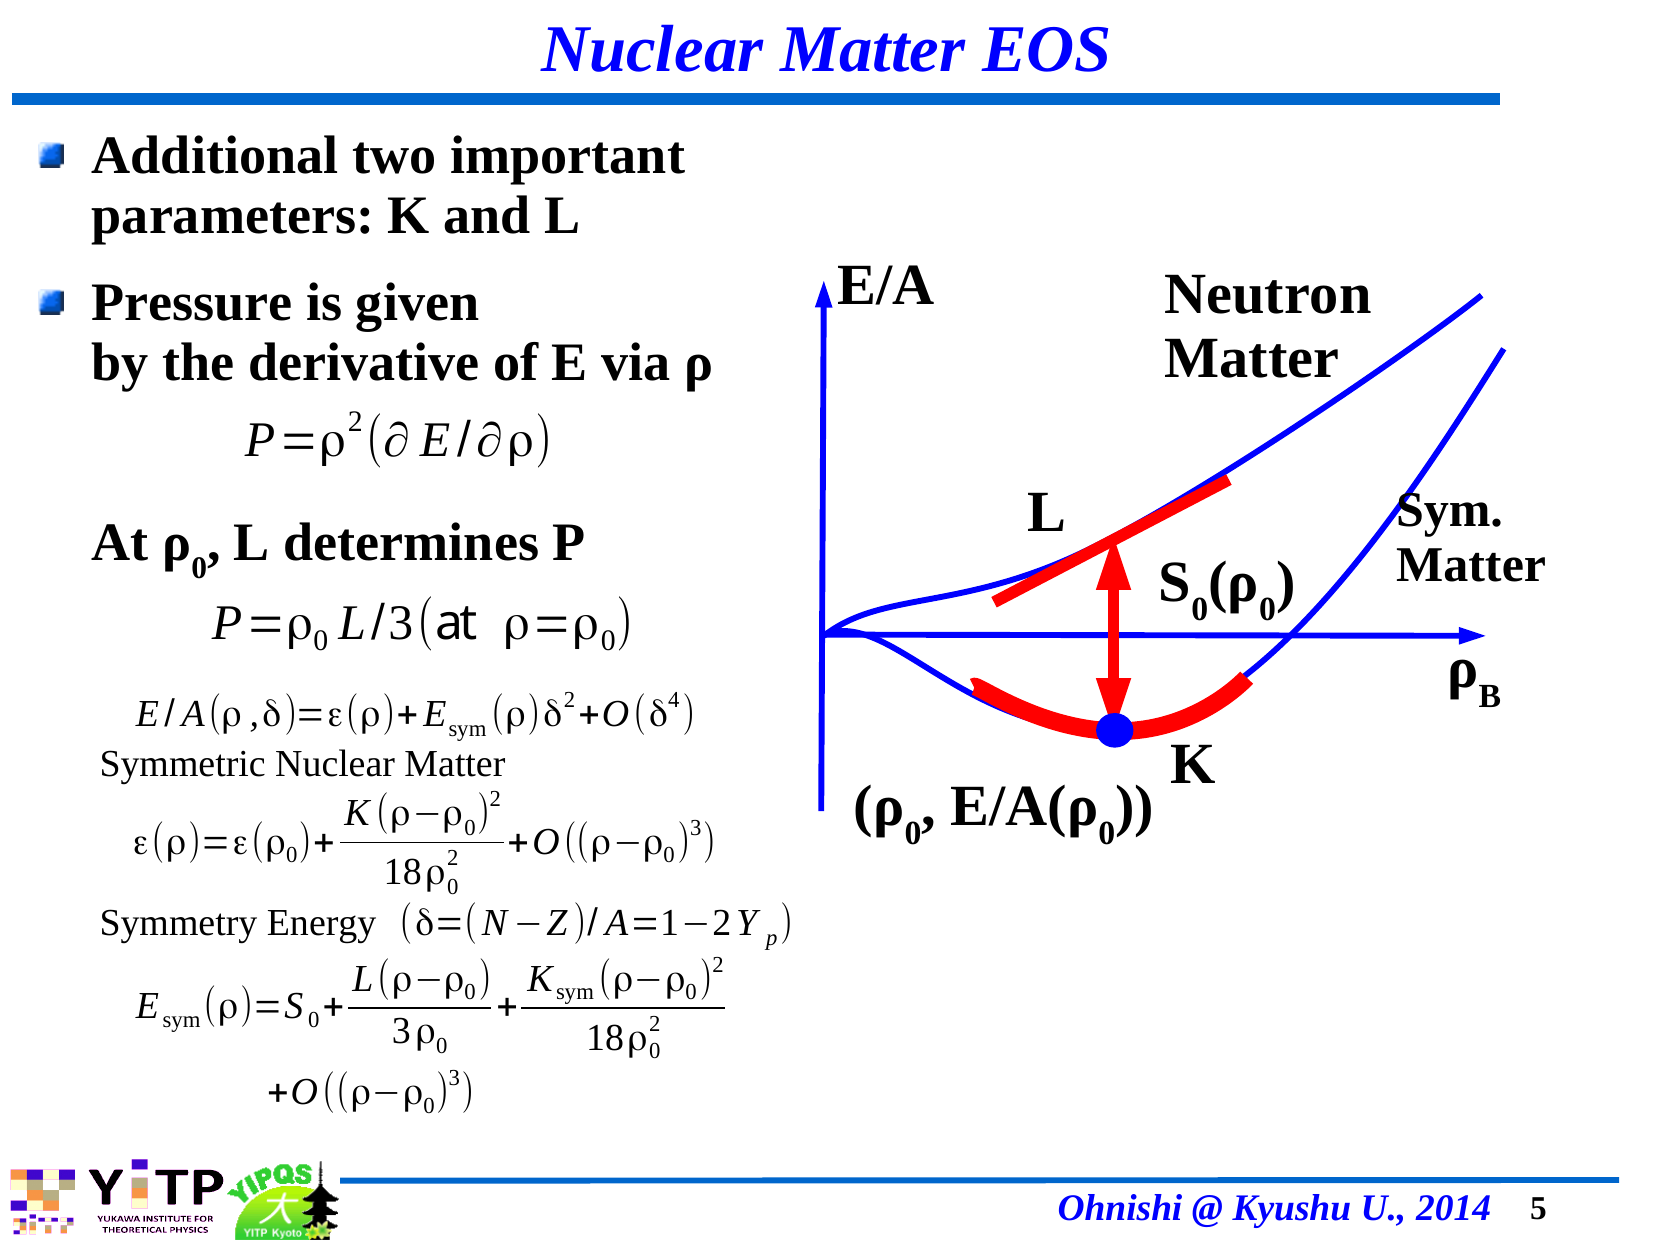

# Nuclear Matter EOS
Additional two important
parameters: K and L
Pressure is given
by the derivative of E via ρ
At ρ0, L determines P
E/A
Neutron
Matter
L
Sym.
Matter
S0(ρ0)
ρB
K
(ρ0, E/A(ρ0))